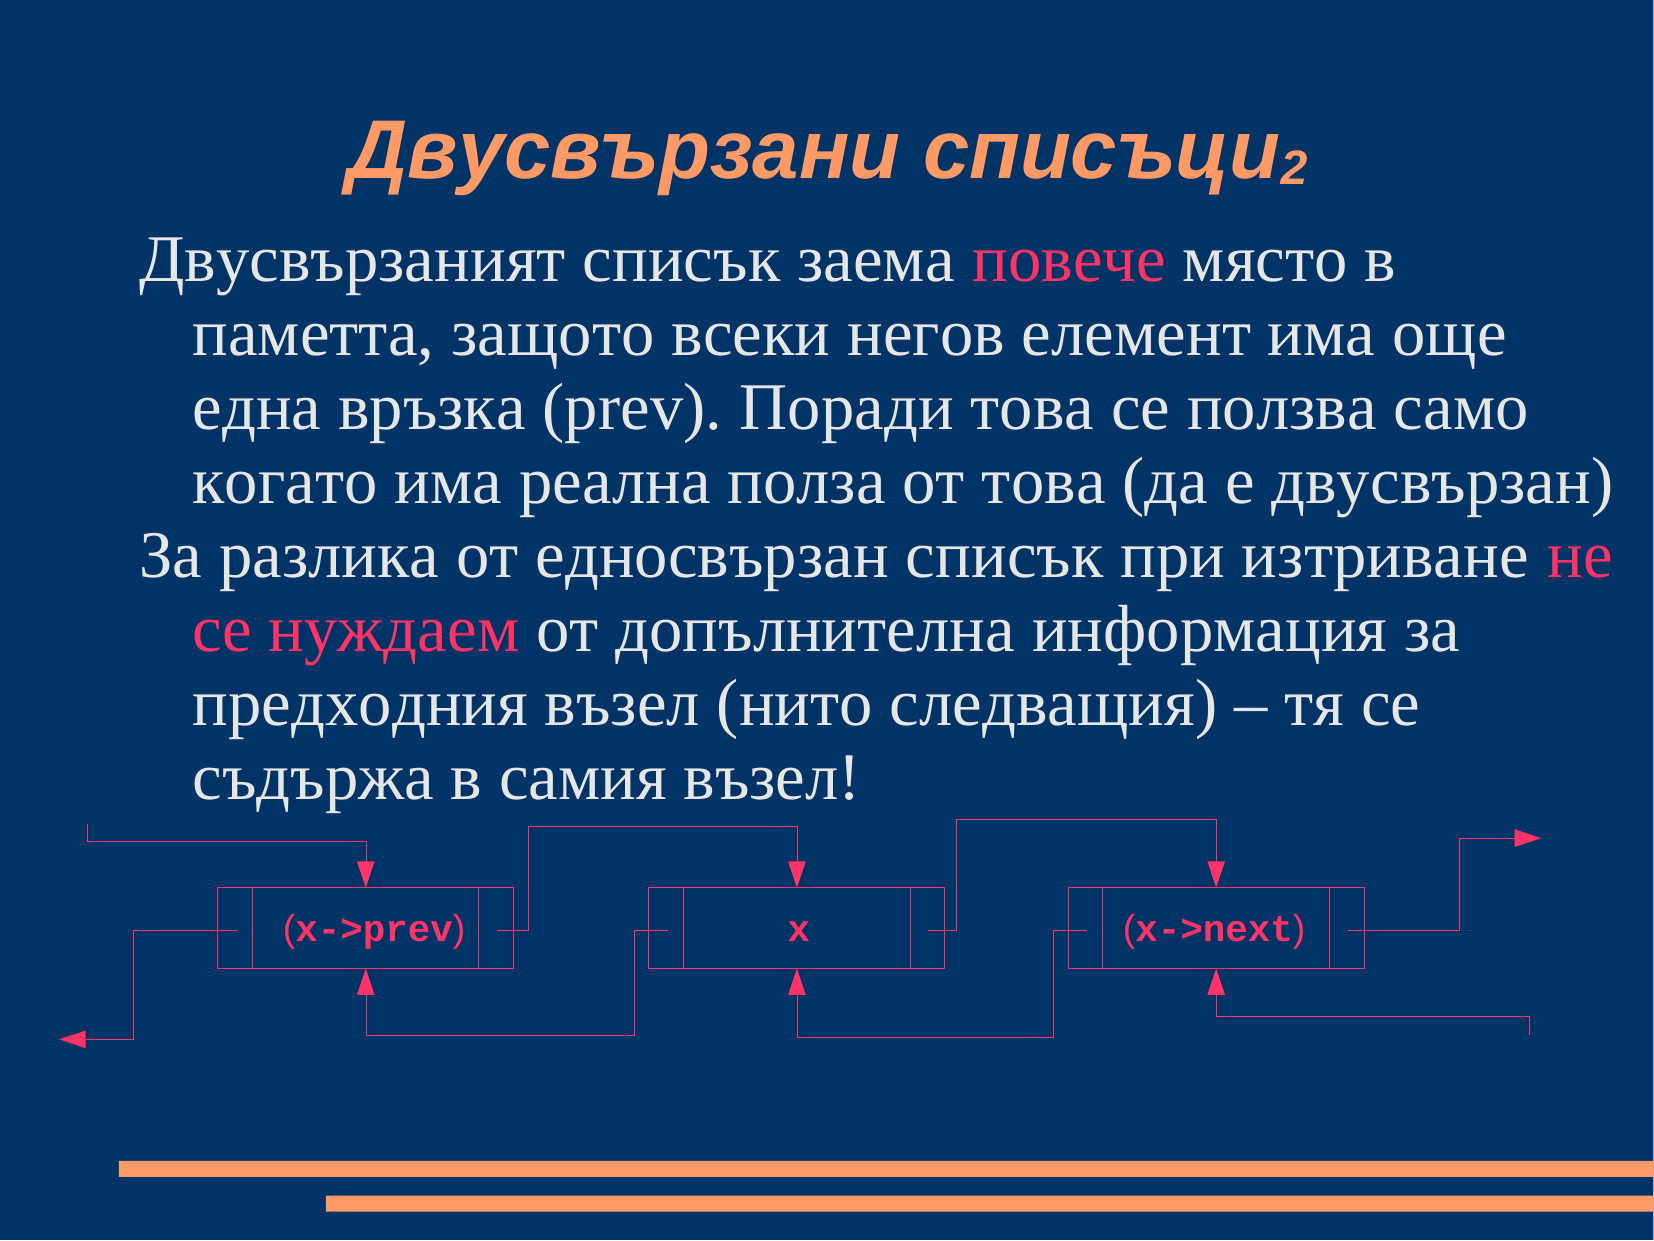

# Двусвързани списъци2
Двусвързаният списък заема повече място в паметта, защото всеки негов елемент има още една връзка (prev). Поради това се ползва само когато има реална полза от това (да е двусвързан)
За разлика от едносвързан списък при изтриване не се нуждаем от допълнителна информация за предходния възел (нито следващия) – тя се съдържа в самия възел!
 (x->prev)
 x
 (x->next)